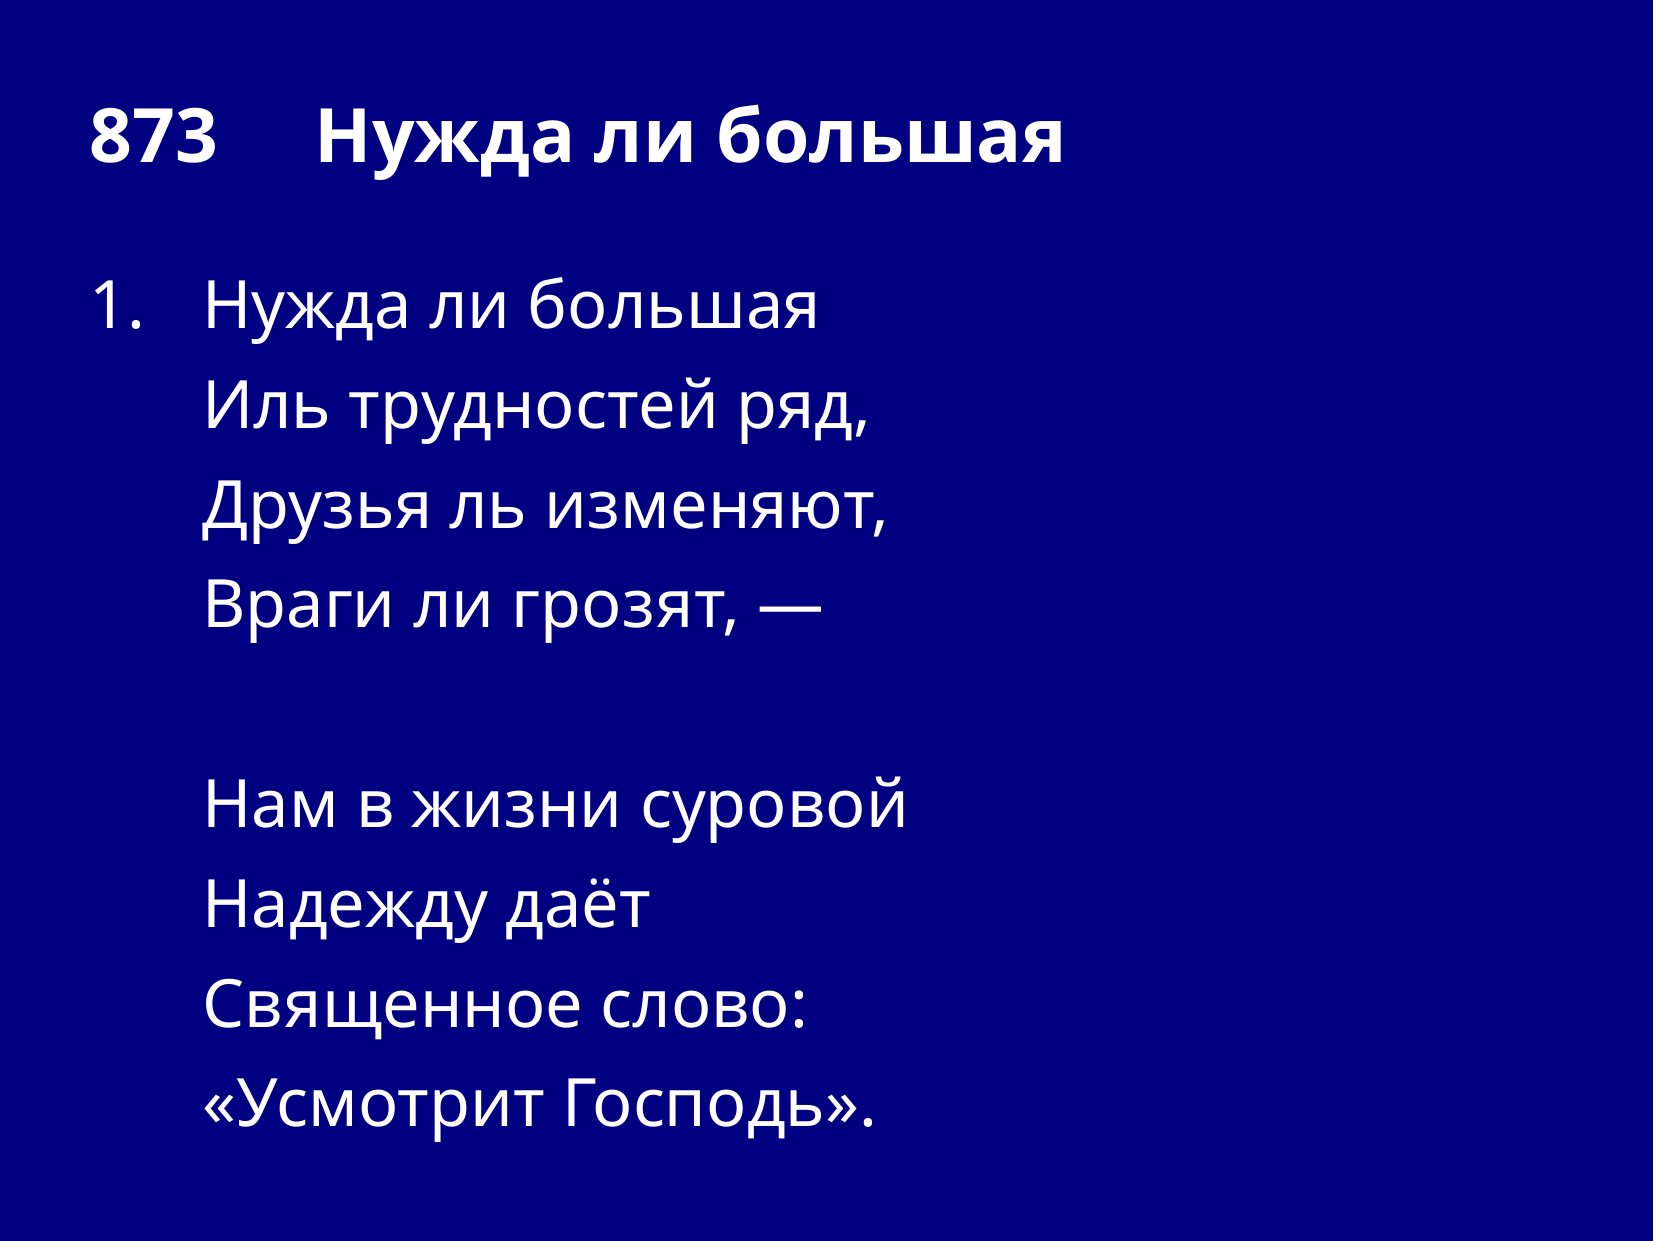

873	Нужда ли большая
1.	Нужда ли большая
	Иль трудностей ряд,
	Друзья ль изменяют,
	Враги ли грозят, ―
	Нам в жизни суровой
	Надежду даёт
	Священное слово:
	«Усмотрит Господь».